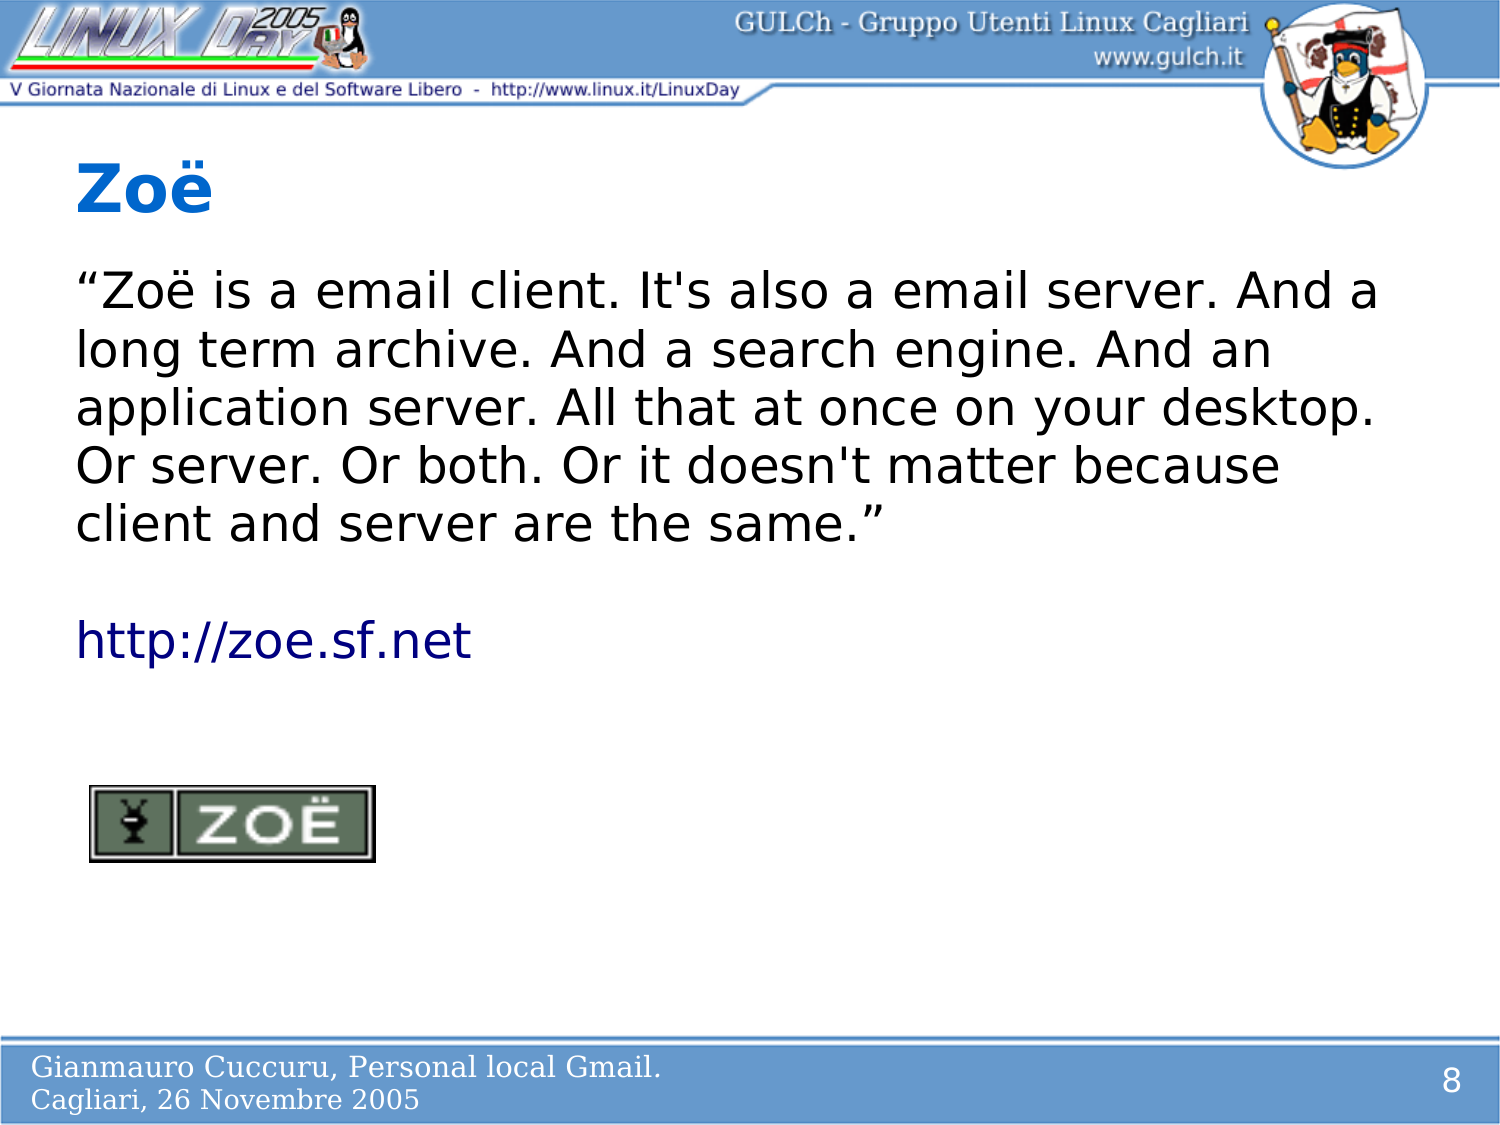

Zoë
“Zoë is a email client. It's also a email server. And a long term archive. And a search engine. And an application server. All that at once on your desktop. Or server. Or both. Or it doesn't matter because client and server are the same.”
http://zoe.sf.net